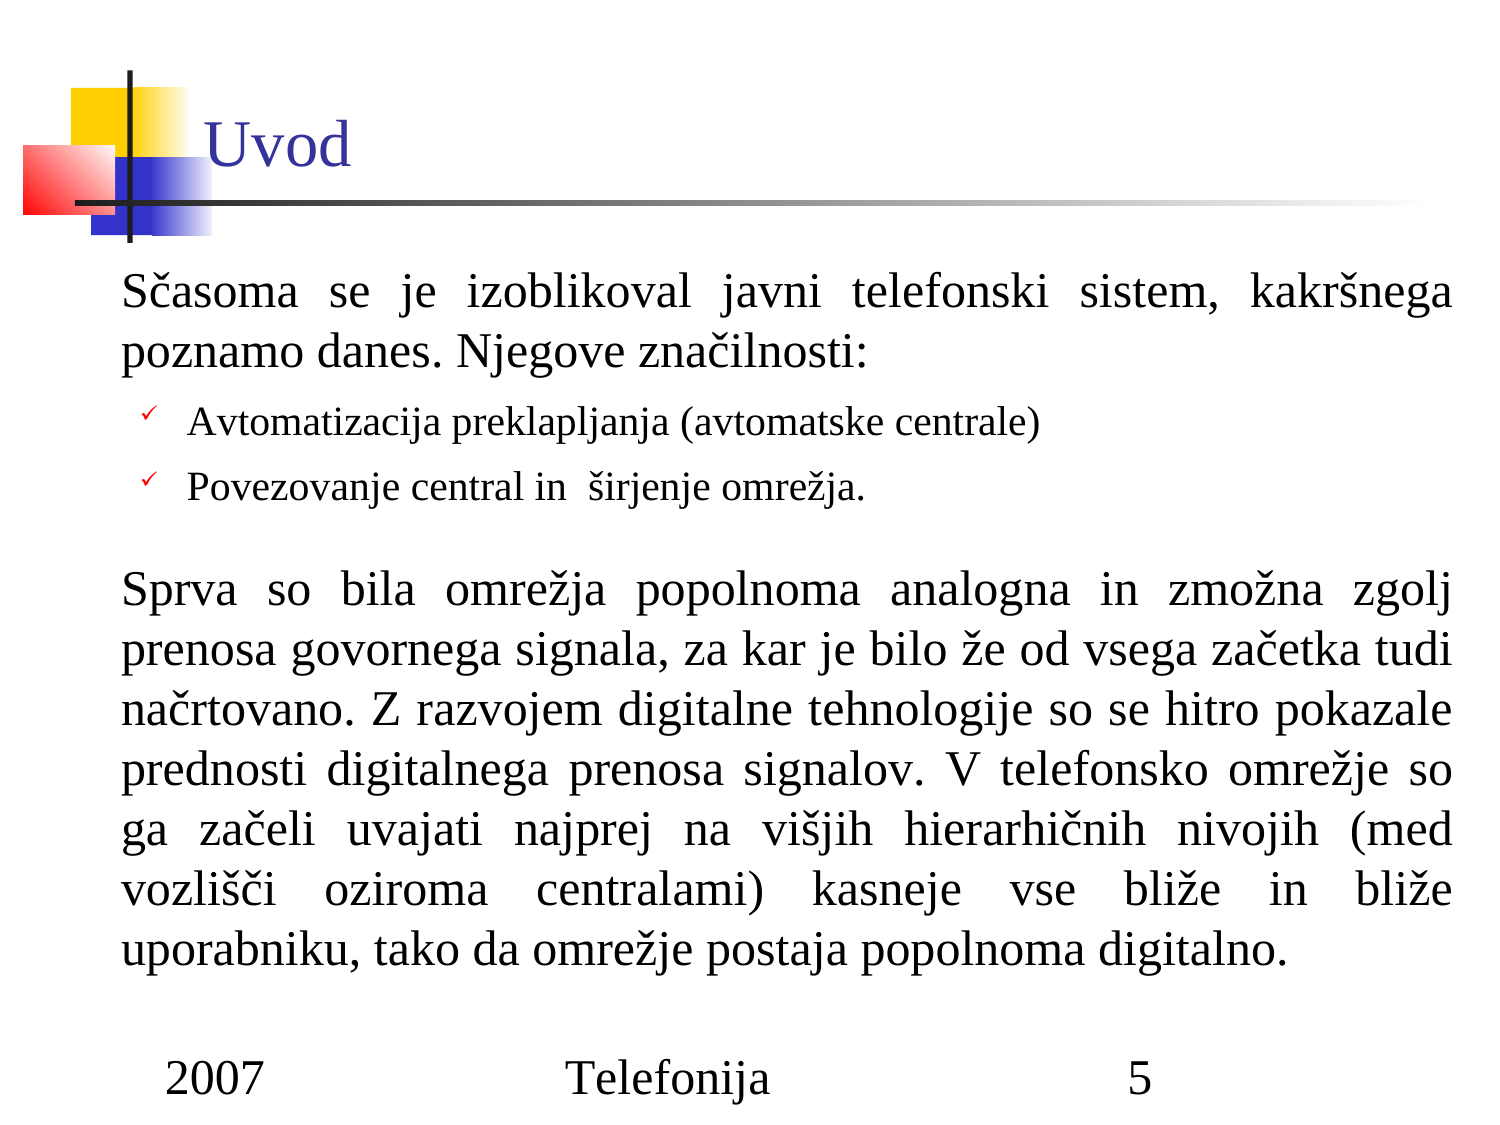

# Uvod
	Sčasoma se je izoblikoval javni telefonski sistem, kakršnega poznamo danes. Njegove značilnosti:
Avtomatizacija preklapljanja (avtomatske centrale)
Povezovanje central in širjenje omrežja.
	Sprva so bila omrežja popolnoma analogna in zmožna zgolj prenosa govornega signala, za kar je bilo že od vsega začetka tudi načrtovano. Z razvojem digitalne tehnologije so se hitro pokazale prednosti digitalnega prenosa signalov. V telefonsko omrežje so ga začeli uvajati najprej na višjih hierarhičnih nivojih (med vozlišči oziroma centralami) kasneje vse bliže in bliže uporabniku, tako da omrežje postaja popolnoma digitalno.
2007
Telefonija
5